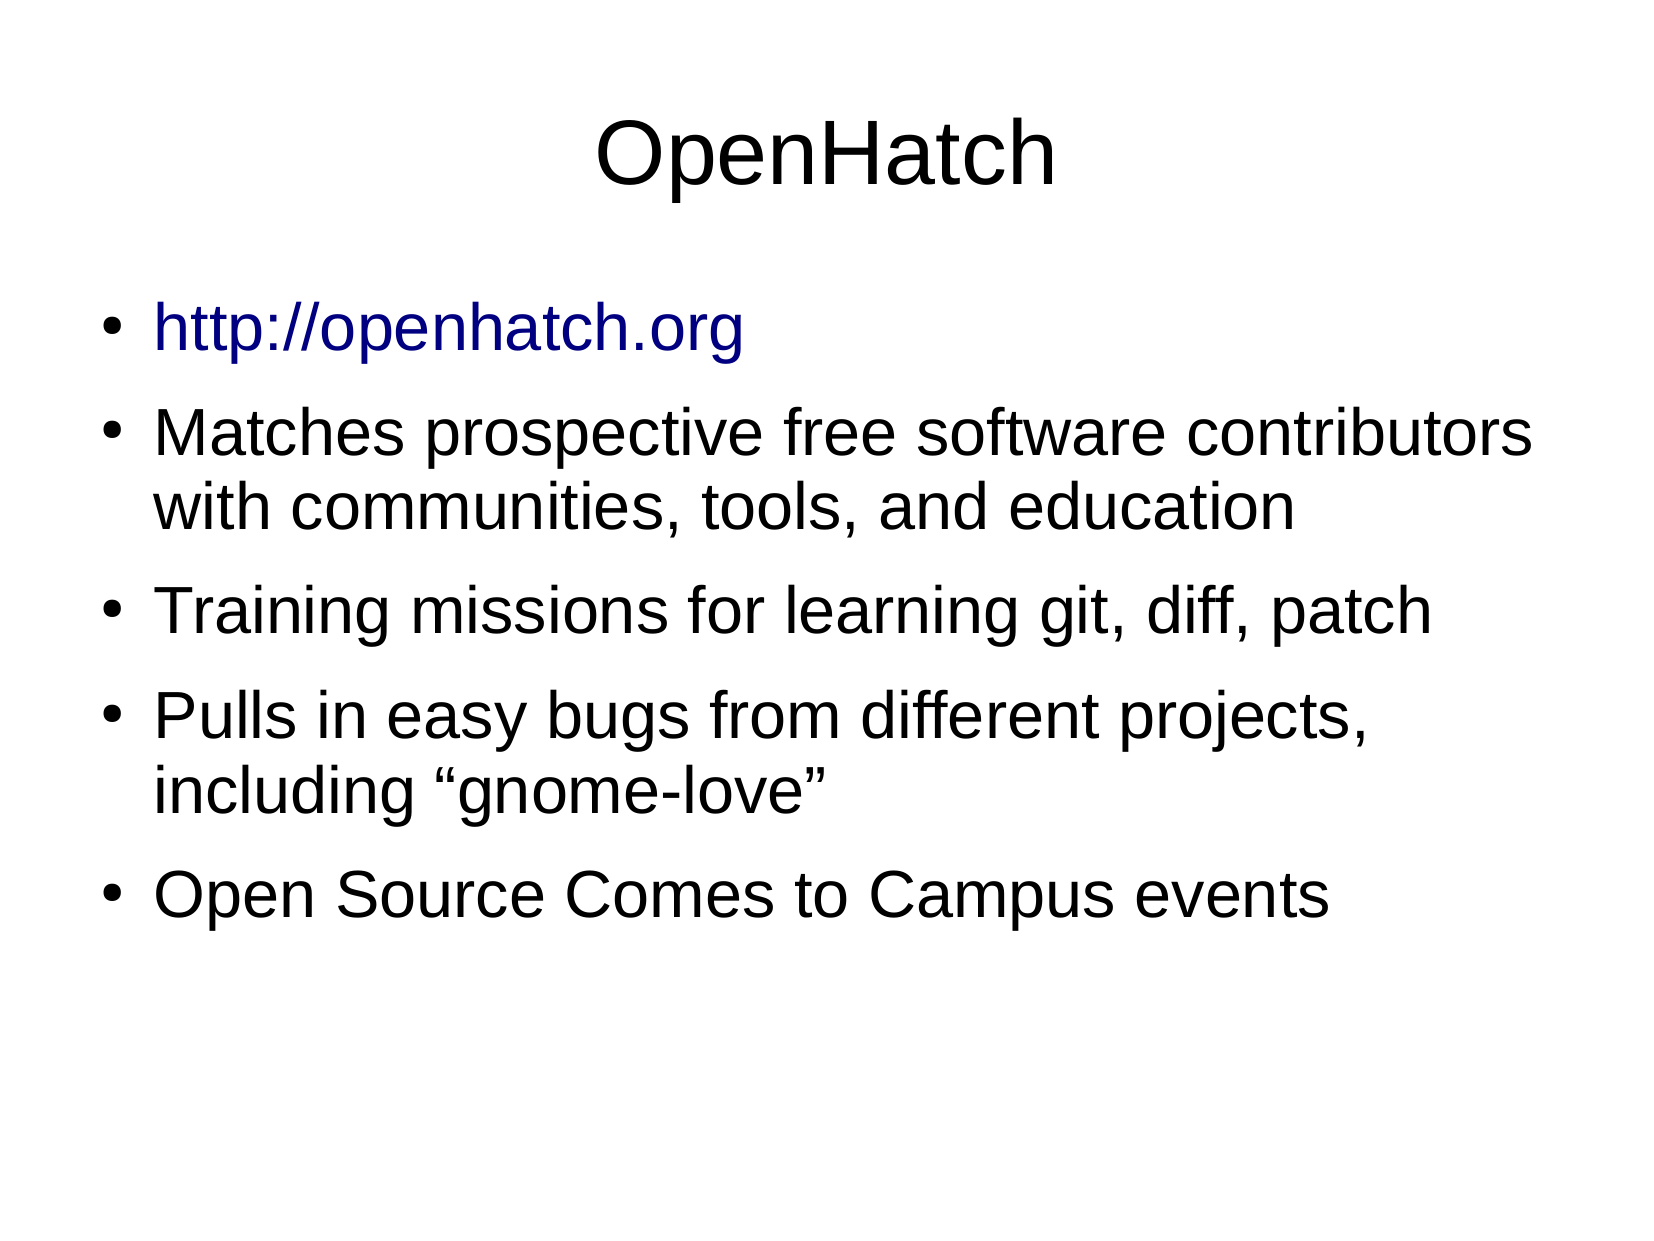

# OpenHatch
http://openhatch.org
Matches prospective free software contributors with communities, tools, and education
Training missions for learning git, diff, patch
Pulls in easy bugs from different projects, including “gnome-love”
Open Source Comes to Campus events